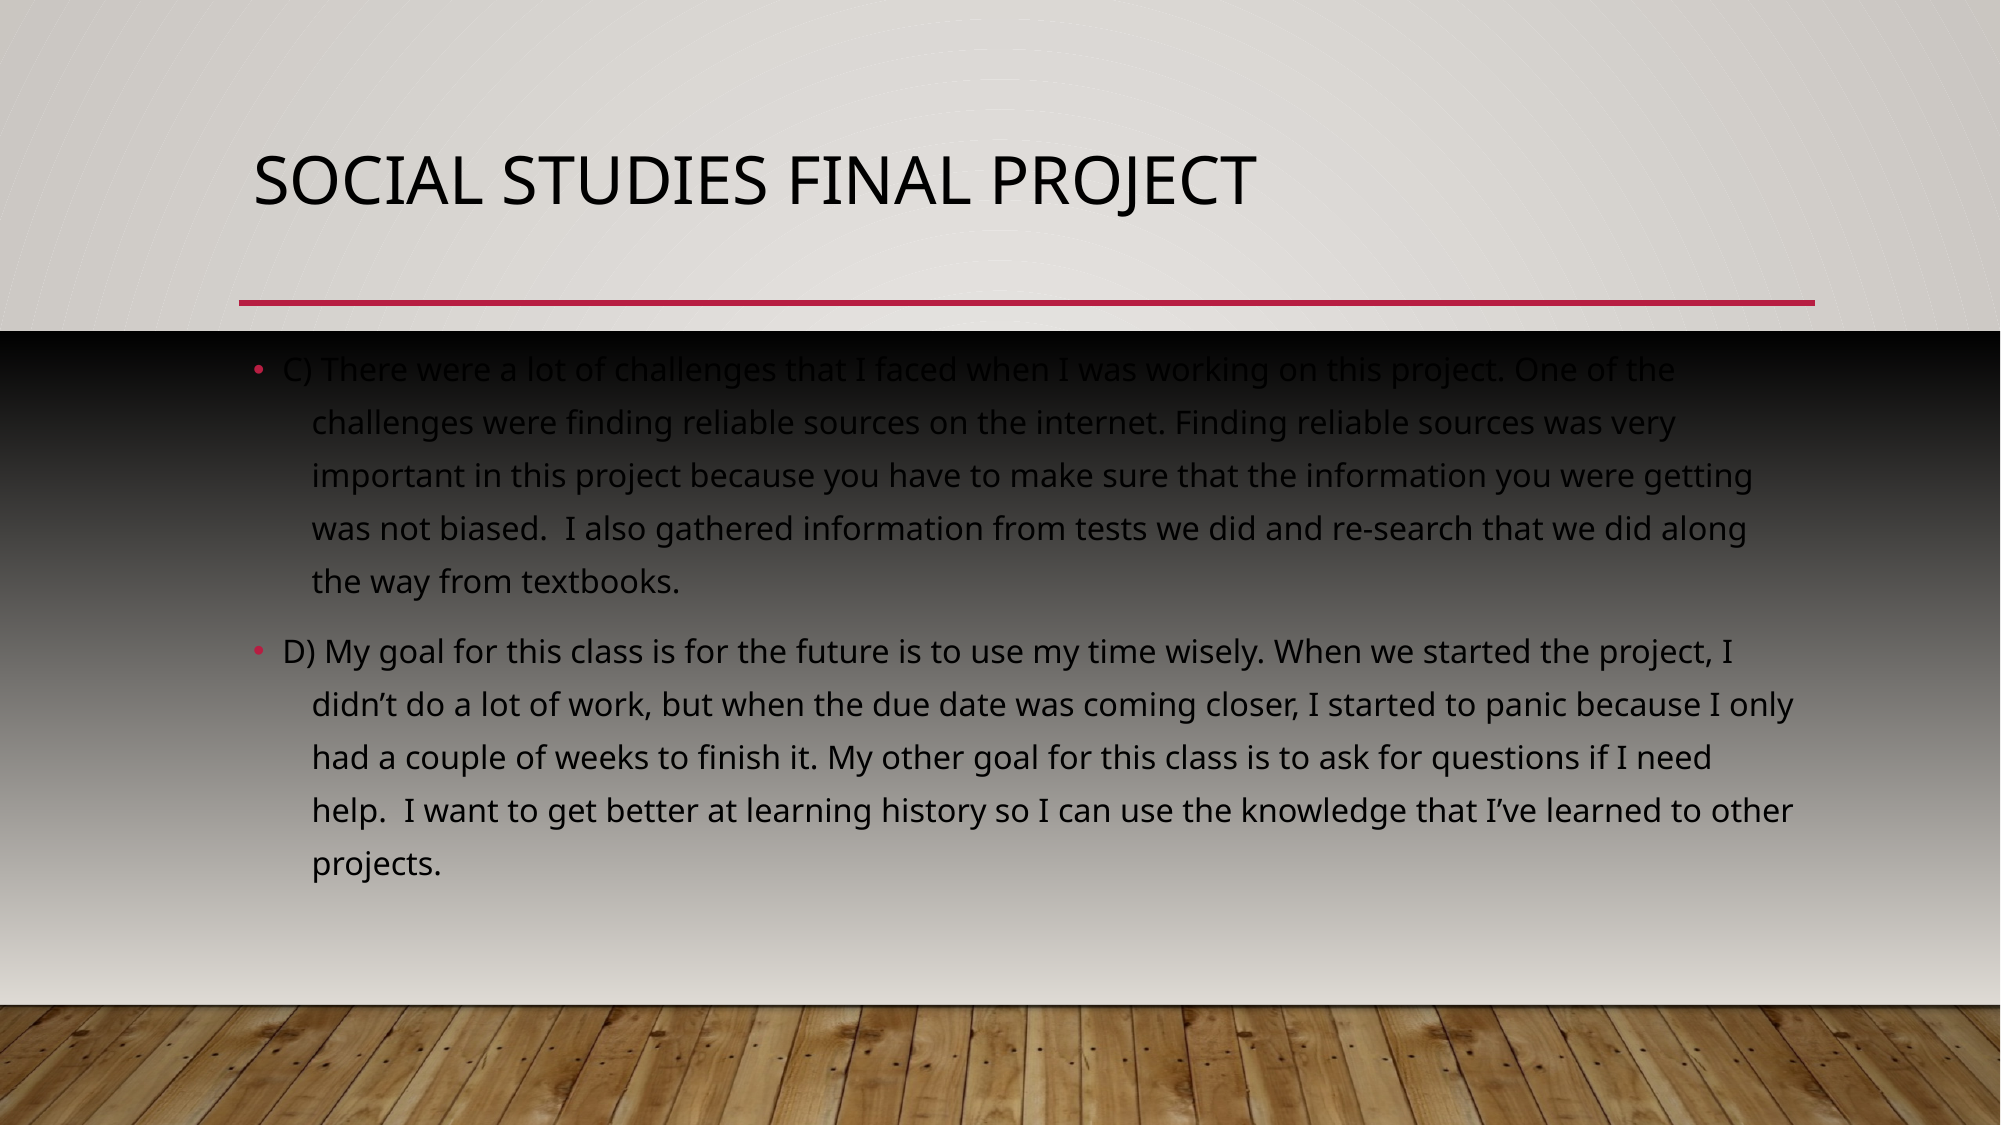

# Social studies final project
C) There were a lot of challenges that I faced when I was working on this project. One of the challenges were finding reliable sources on the internet. Finding reliable sources was very important in this project because you have to make sure that the information you were getting was not biased. I also gathered information from tests we did and re-search that we did along the way from textbooks.
D) My goal for this class is for the future is to use my time wisely. When we started the project, I didn’t do a lot of work, but when the due date was coming closer, I started to panic because I only had a couple of weeks to finish it. My other goal for this class is to ask for questions if I need help. I want to get better at learning history so I can use the knowledge that I’ve learned to other projects.